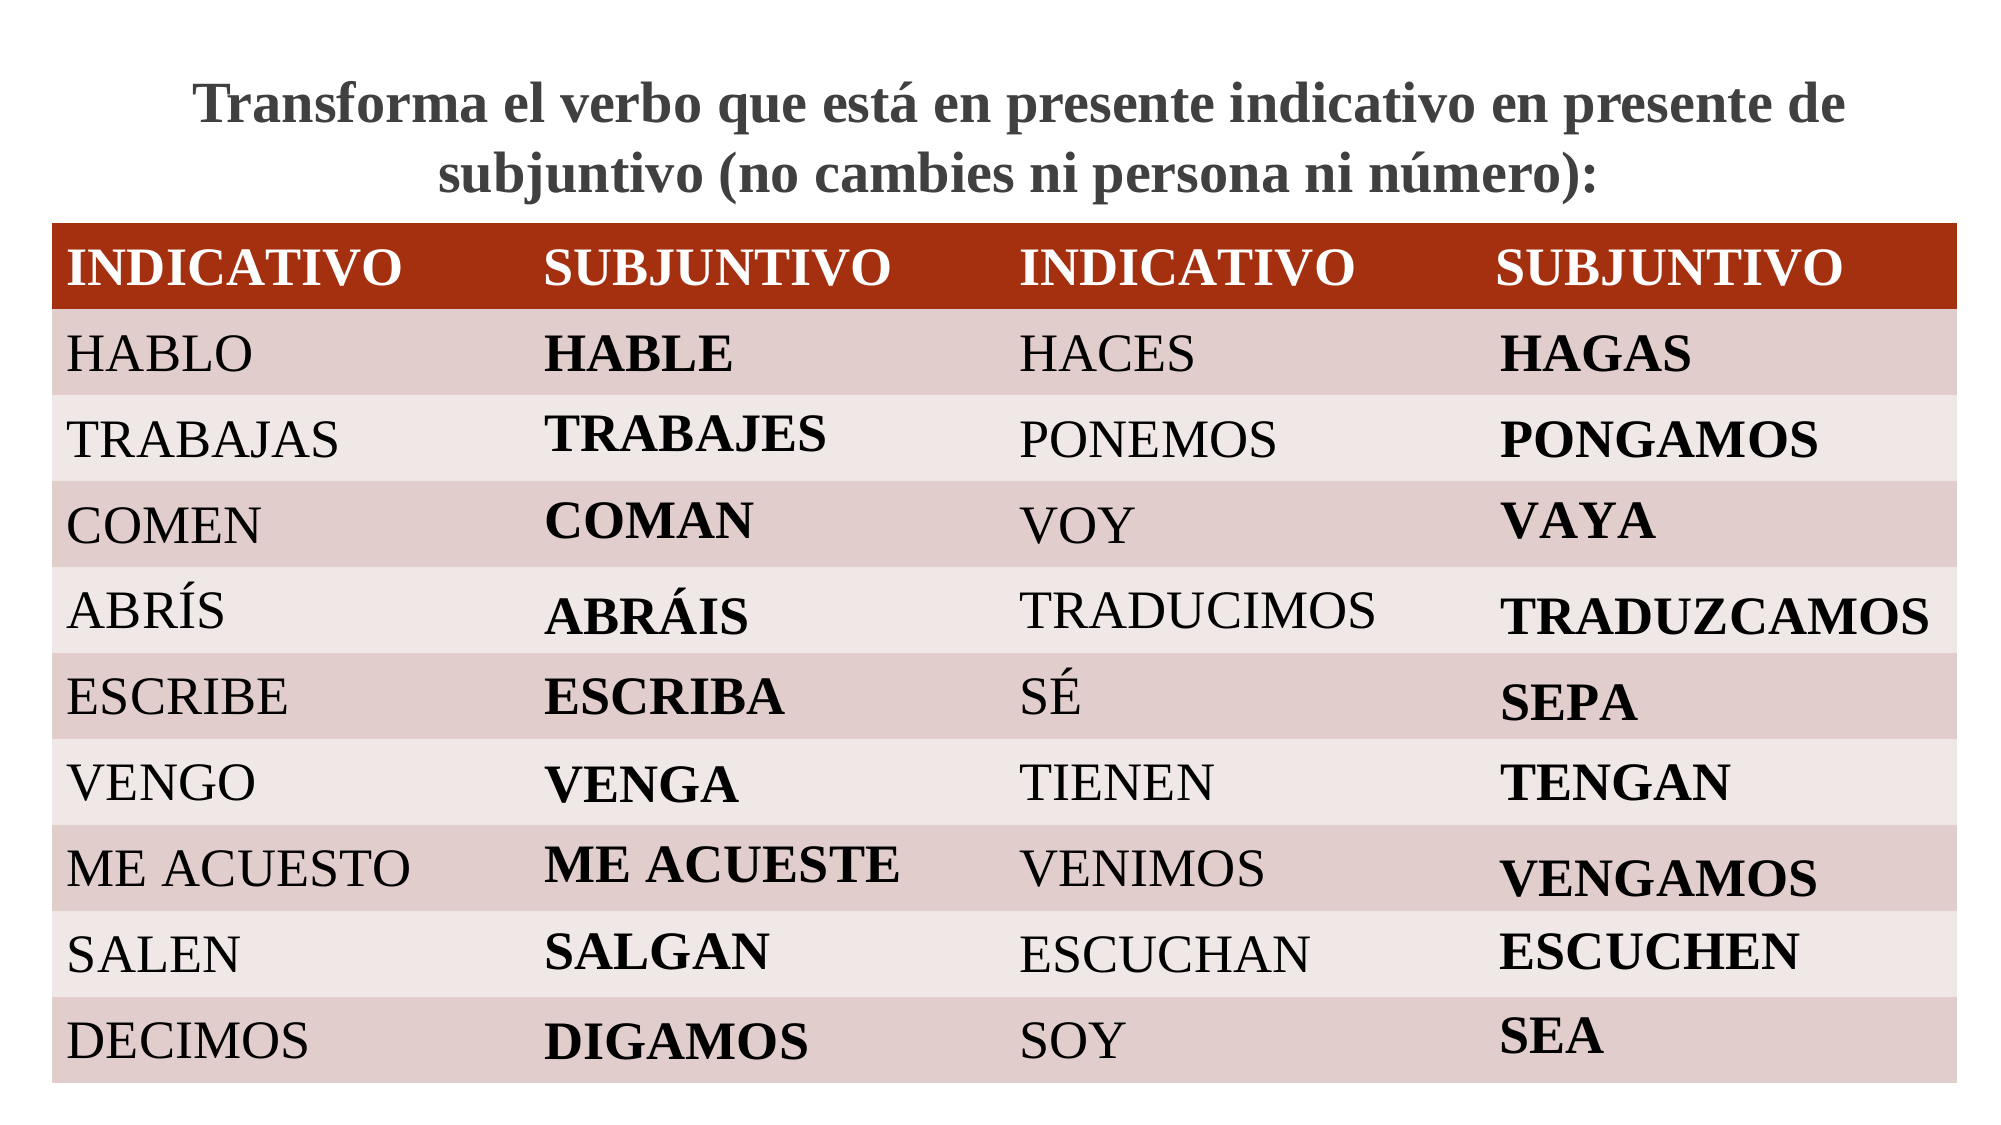

# Transforma el verbo que está en presente indicativo en presente de subjuntivo (no cambies ni persona ni número):
| INDICATIVO | SUBJUNTIVO | INDICATIVO | SUBJUNTIVO |
| --- | --- | --- | --- |
| HABLO | | HACES | |
| TRABAJAS | | PONEMOS | |
| COMEN | | VOY | |
| ABRÍS | | TRADUCIMOS | |
| ESCRIBE | | SÉ | |
| VENGO | | TIENEN | |
| ME ACUESTO | | VENIMOS | |
| SALEN | | ESCUCHAN | |
| DECIMOS | | SOY | |
HABLE
HAGAS
TRABAJES
PONGAMOS
COMAN
VAYA
ABRÁIS
TRADUZCAMOS
ESCRIBA
SEPA
TENGAN
VENGA
ME ACUESTE
VENGAMOS
SALGAN
ESCUCHEN
SEA
DIGAMOS